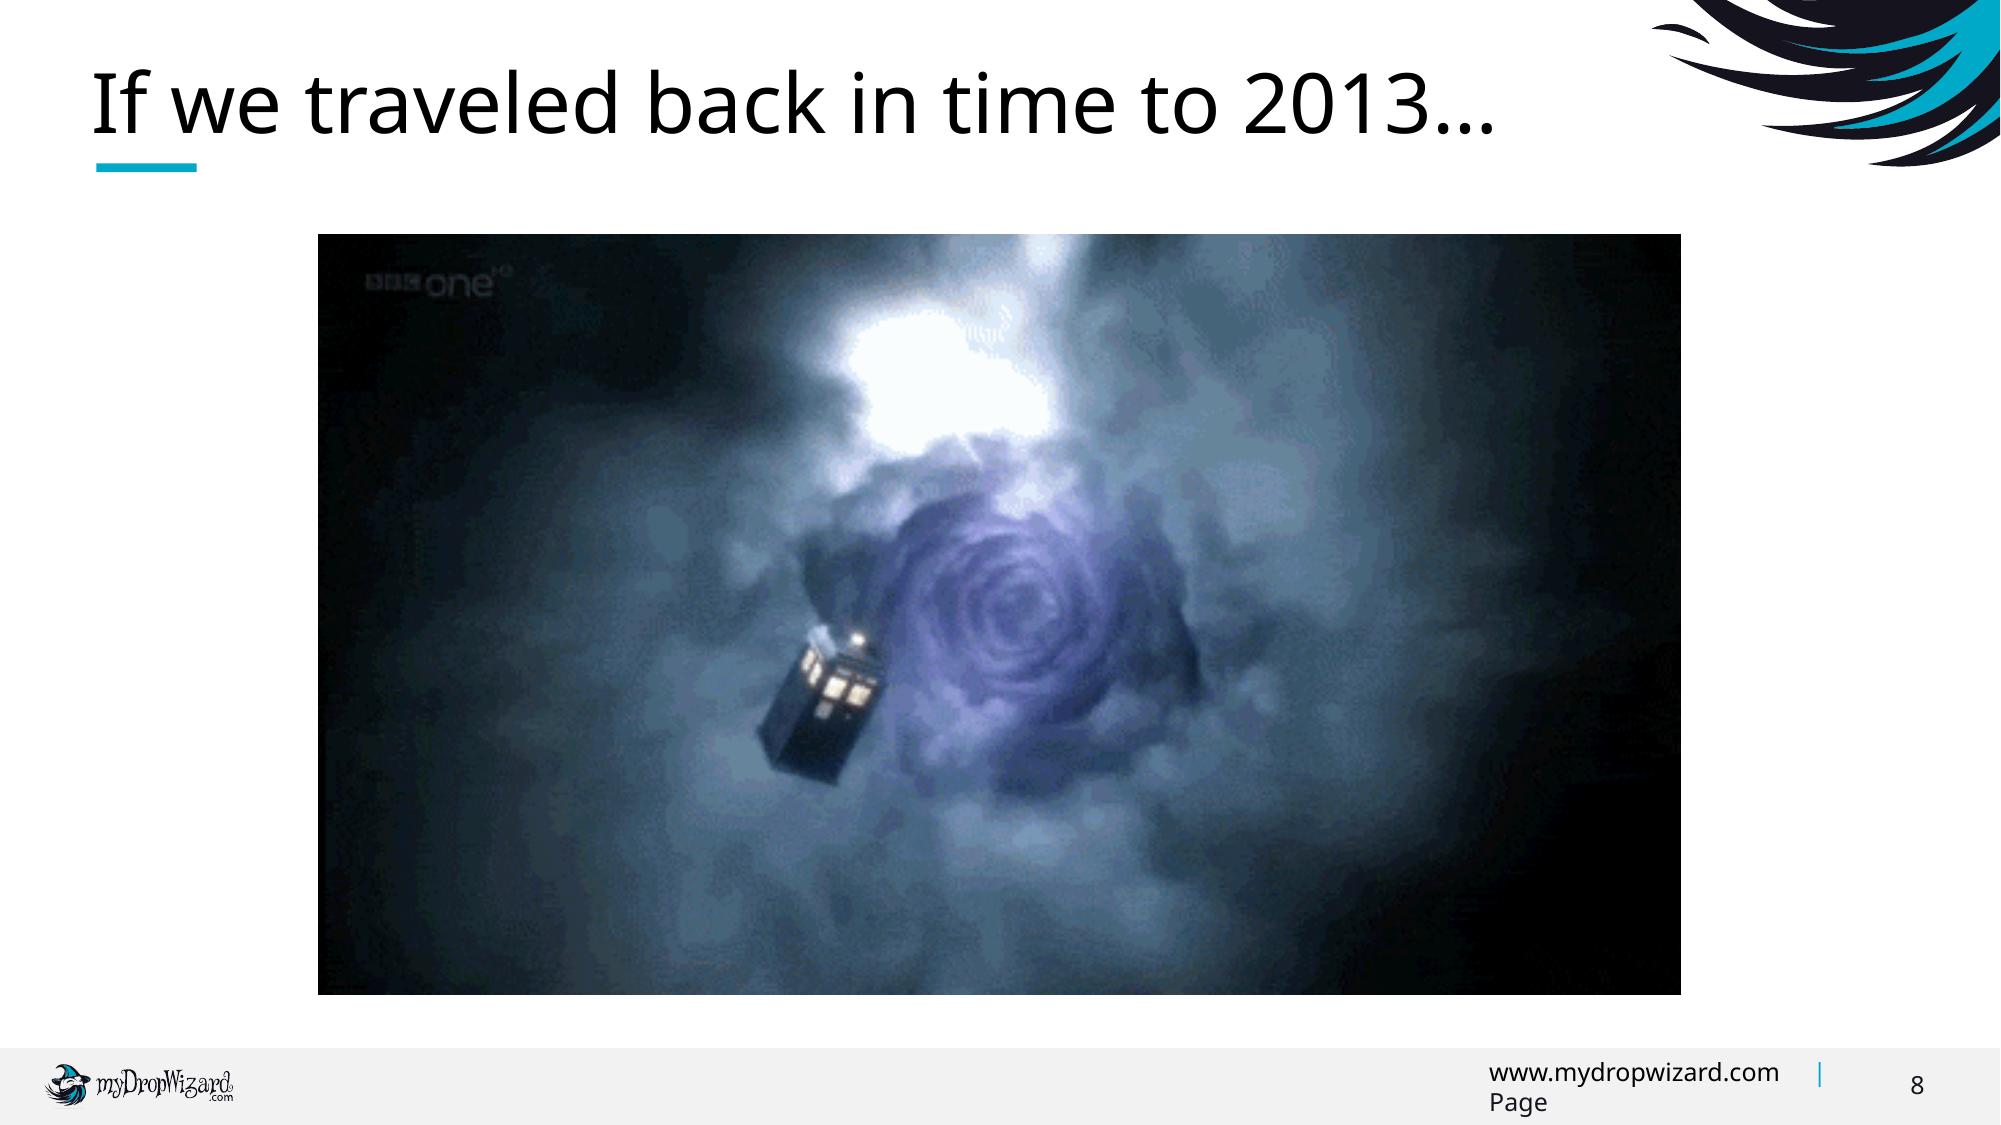

# If we traveled back in time to 2013…